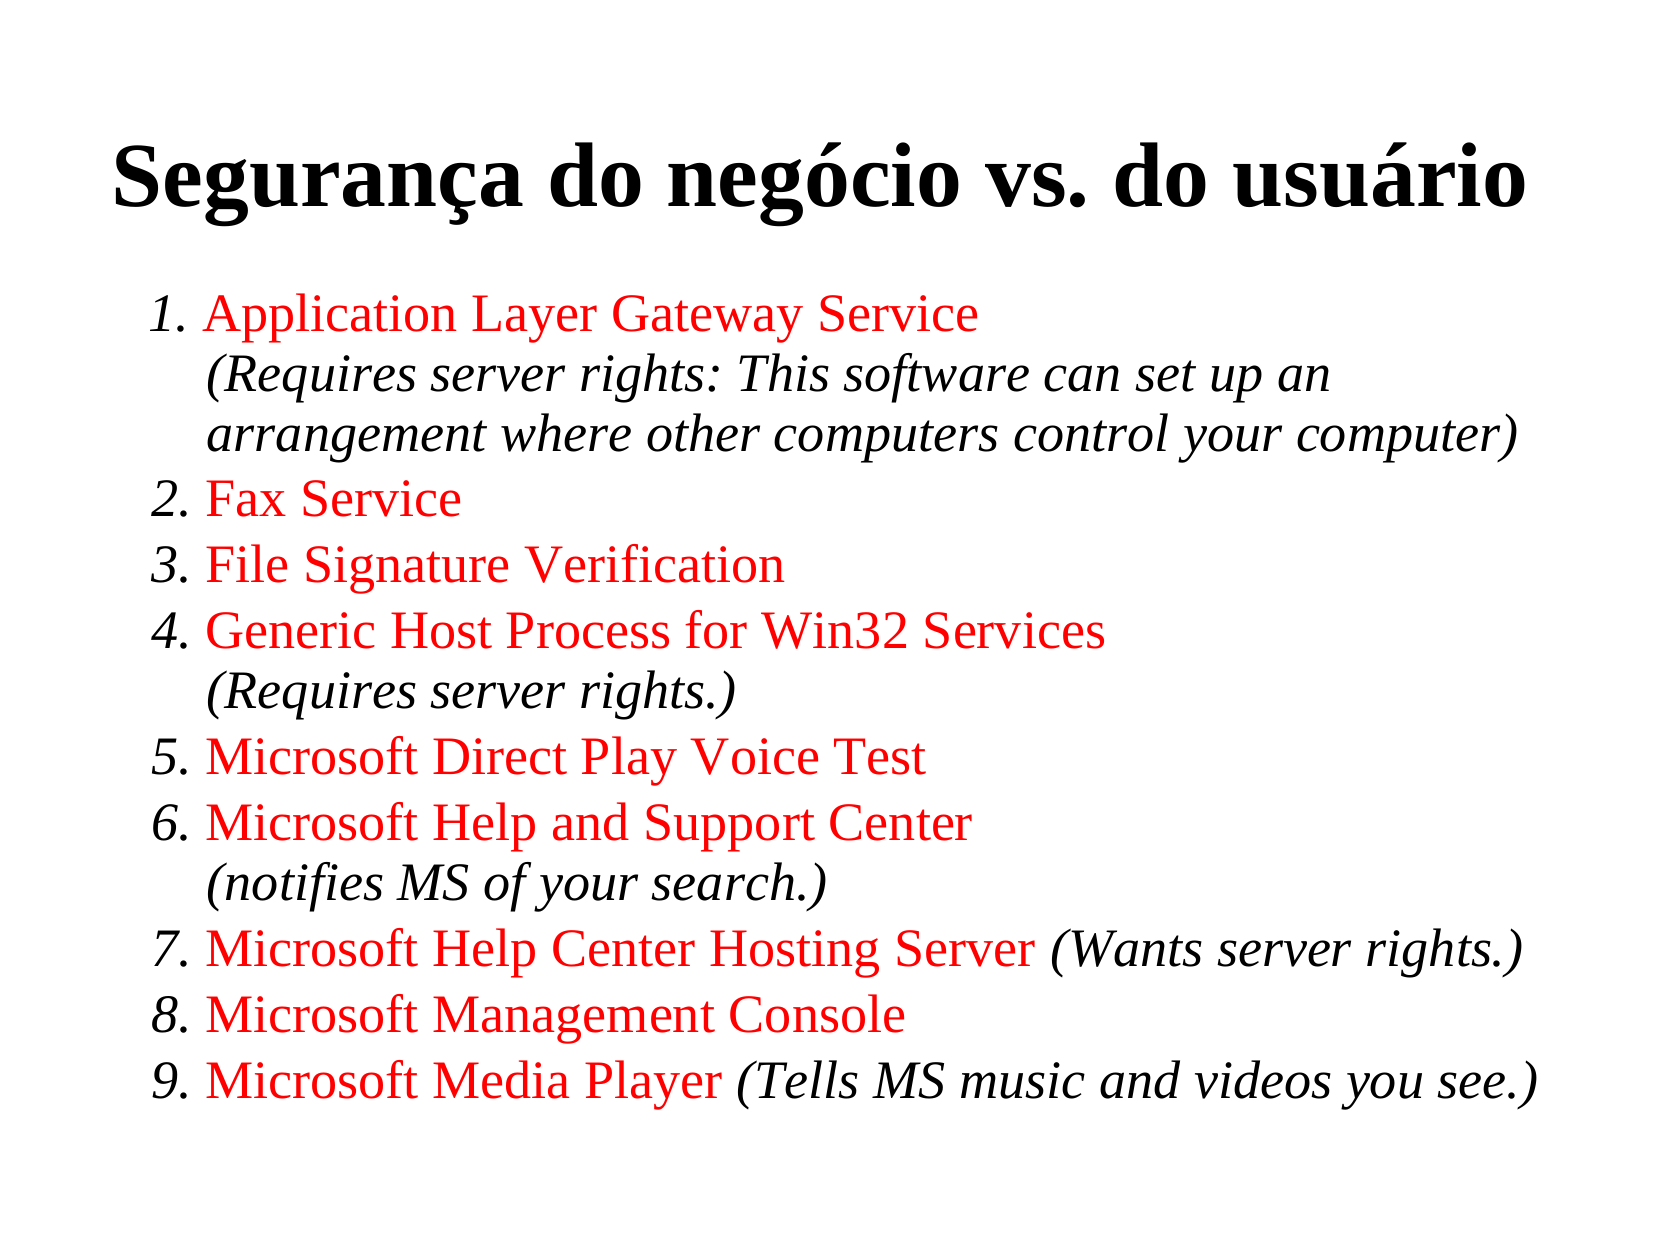

# Segurança do negócio vs. do usuário
 1. Application Layer Gateway Service
(Requires server rights: This software can set up an arrangement where other computers control your computer)
 2. Fax Service
 3. File Signature Verification
 4. Generic Host Process for Win32 Services
(Requires server rights.)
 5. Microsoft Direct Play Voice Test
 6. Microsoft Help and Support Center
(notifies MS of your search.)
 7. Microsoft Help Center Hosting Server (Wants server rights.)
 8. Microsoft Management Console
 9. Microsoft Media Player (Tells MS music and videos you see.)